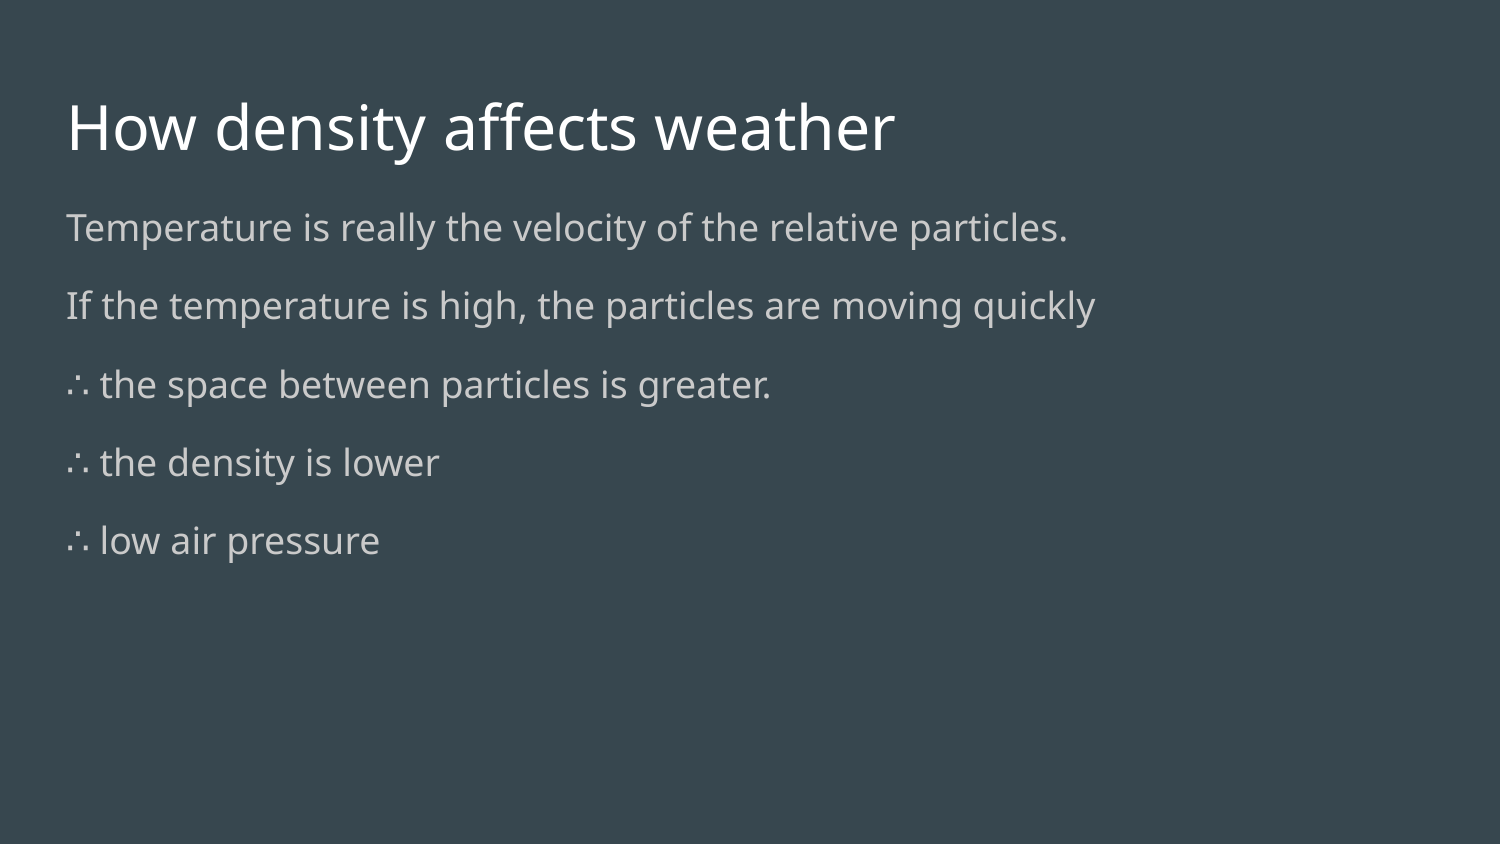

# How density affects weather
Temperature is really the velocity of the relative particles.
If the temperature is high, the particles are moving quickly
∴ the space between particles is greater.
∴ the density is lower
∴ low air pressure